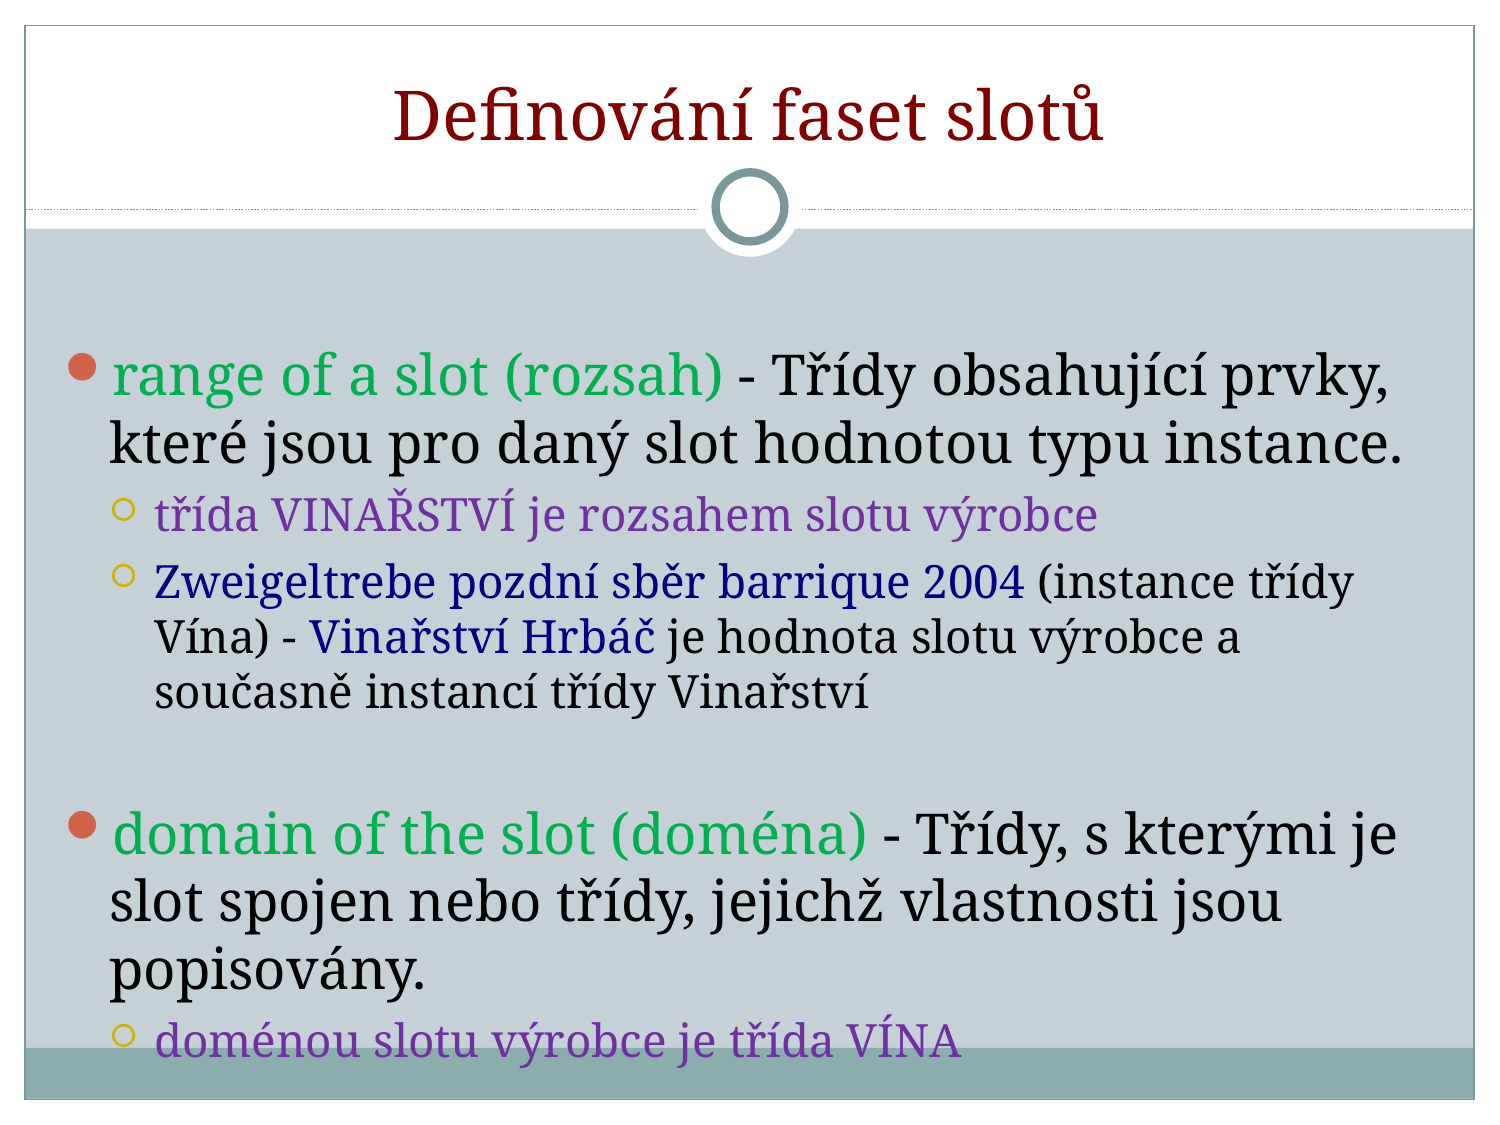

# Definování faset slotů
range of a slot (rozsah) - Třídy obsahující prvky, které jsou pro daný slot hodnotou typu instance.
třída VINAŘSTVÍ je rozsahem slotu výrobce
Zweigeltrebe pozdní sběr barrique 2004 (instance třídy Vína) - Vinařství Hrbáč je hodnota slotu výrobce a současně instancí třídy Vinařství
domain of the slot (doména) - Třídy, s kterými je slot spojen nebo třídy, jejichž vlastnosti jsou popisovány.
doménou slotu výrobce je třída VÍNA